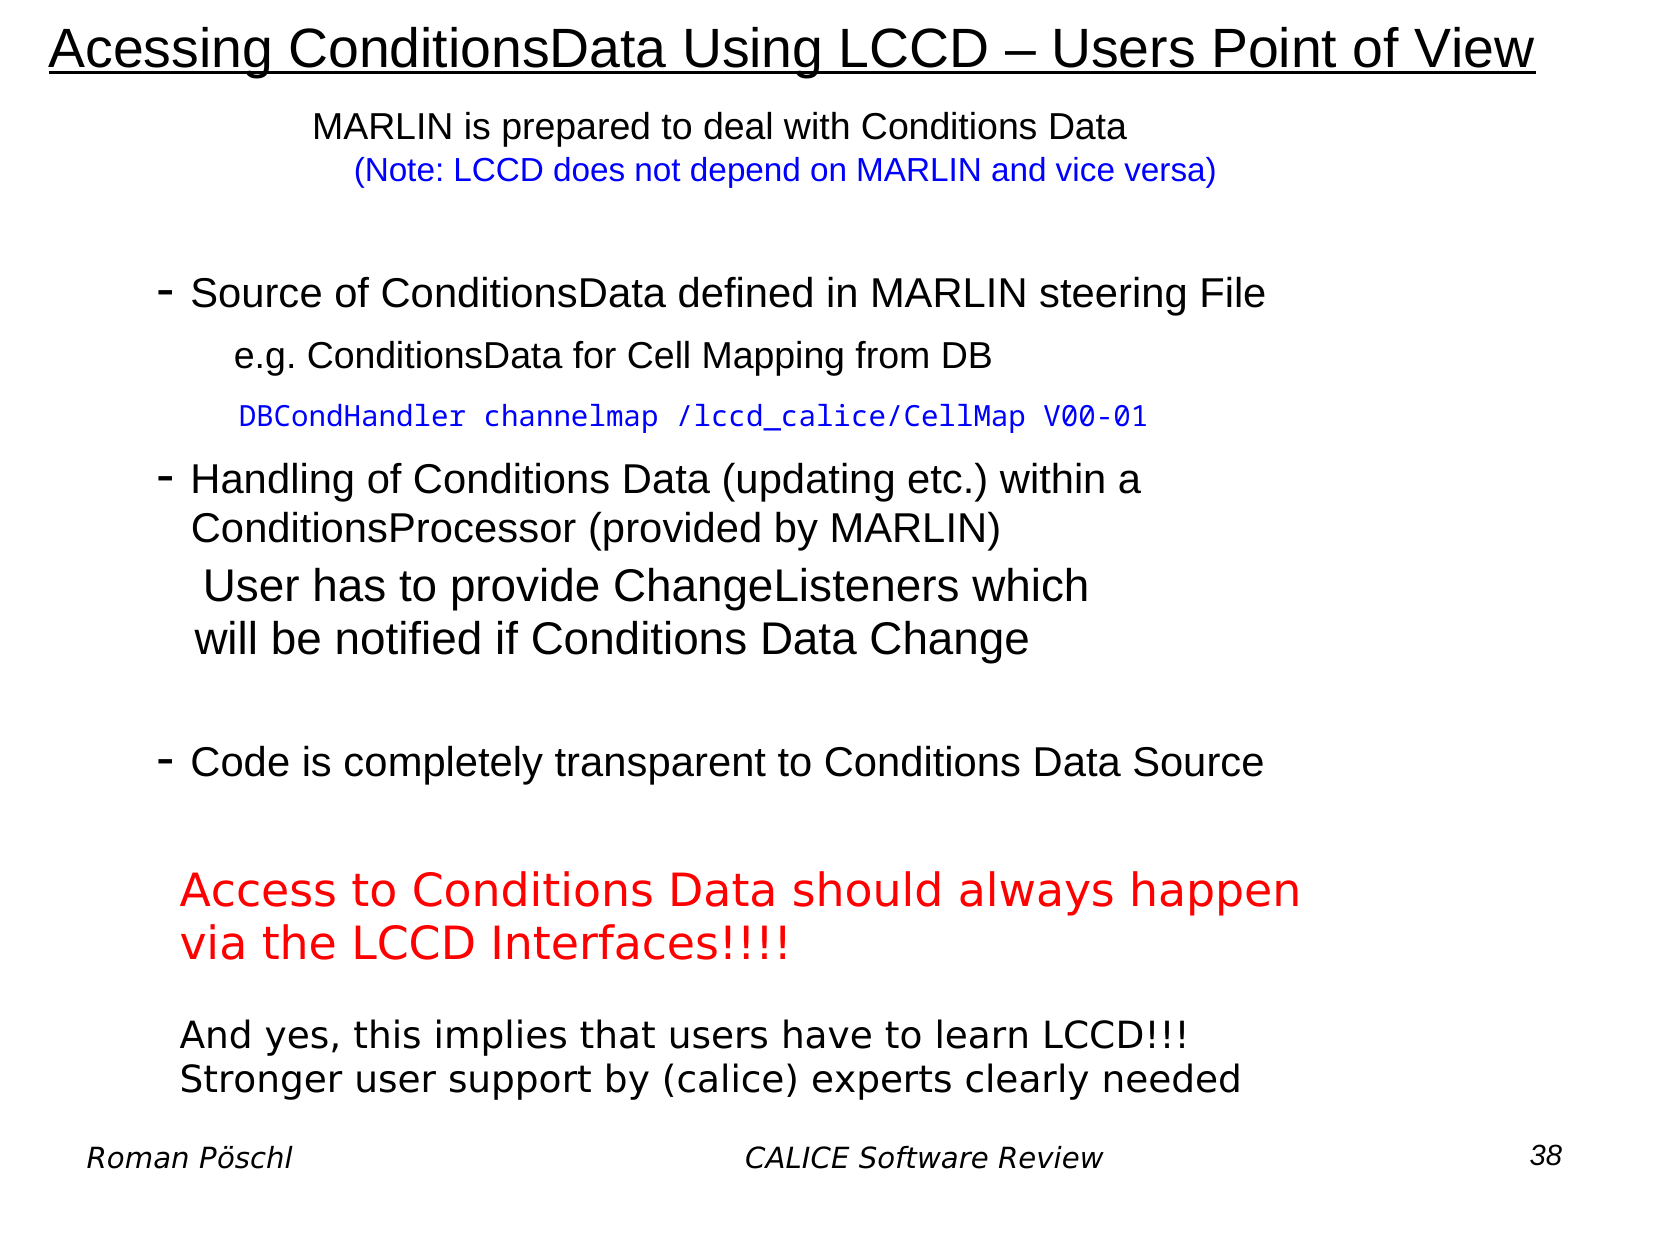

Acessing ConditionsData Using LCCD – Users Point of View
 MARLIN is prepared to deal with Conditions Data
 (Note: LCCD does not depend on MARLIN and vice versa)
- Source of ConditionsData defined in MARLIN steering File
 e.g. ConditionsData for Cell Mapping from DB
- Handling of Conditions Data (updating etc.) within a
 ConditionsProcessor (provided by MARLIN)
 User has to provide ChangeListeners which
 will be notified if Conditions Data Change
- Code is completely transparent to Conditions Data Source
DBCondHandler channelmap /lccd_calice/CellMap V00-01
Access to Conditions Data should always happen
via the LCCD Interfaces!!!!
And yes, this implies that users have to learn LCCD!!!
Stronger user support by (calice) experts clearly needed